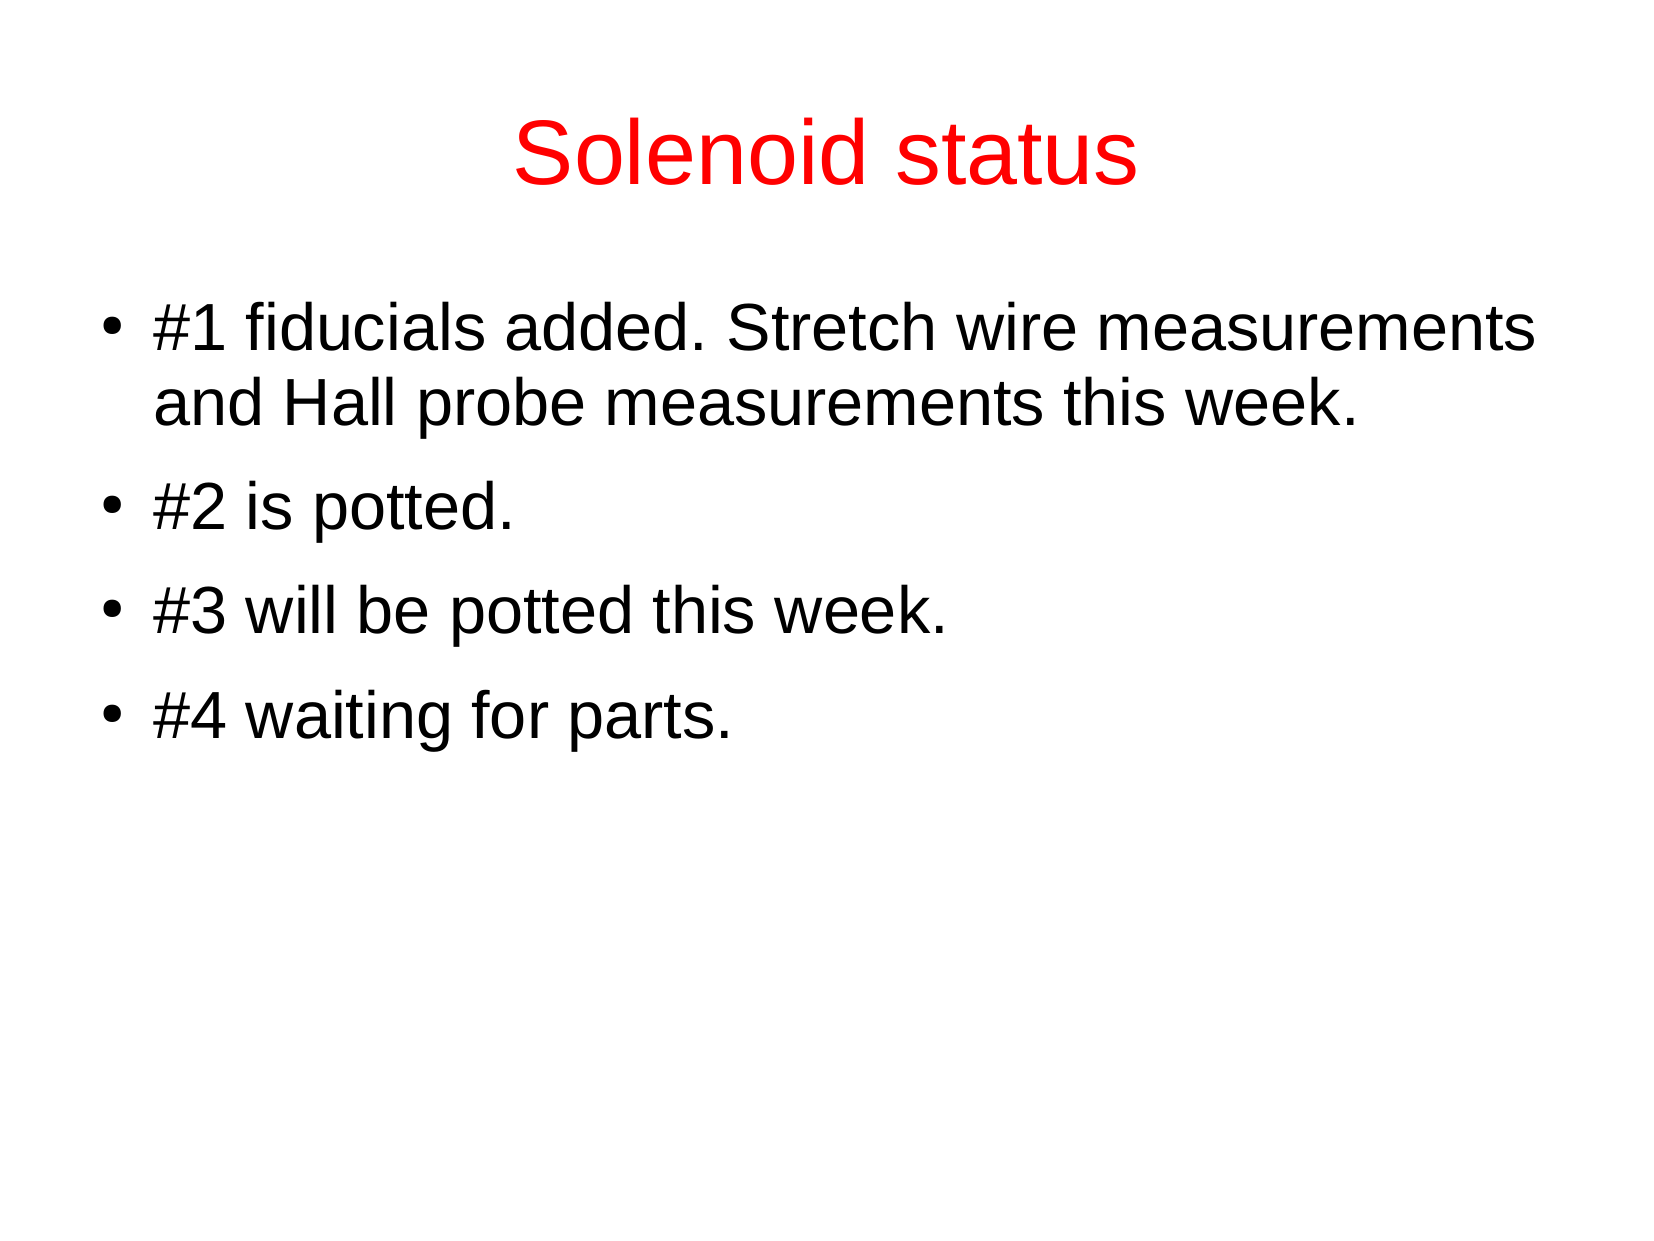

# Solenoid status
#1 fiducials added. Stretch wire measurements and Hall probe measurements this week.
#2 is potted.
#3 will be potted this week.
#4 waiting for parts.